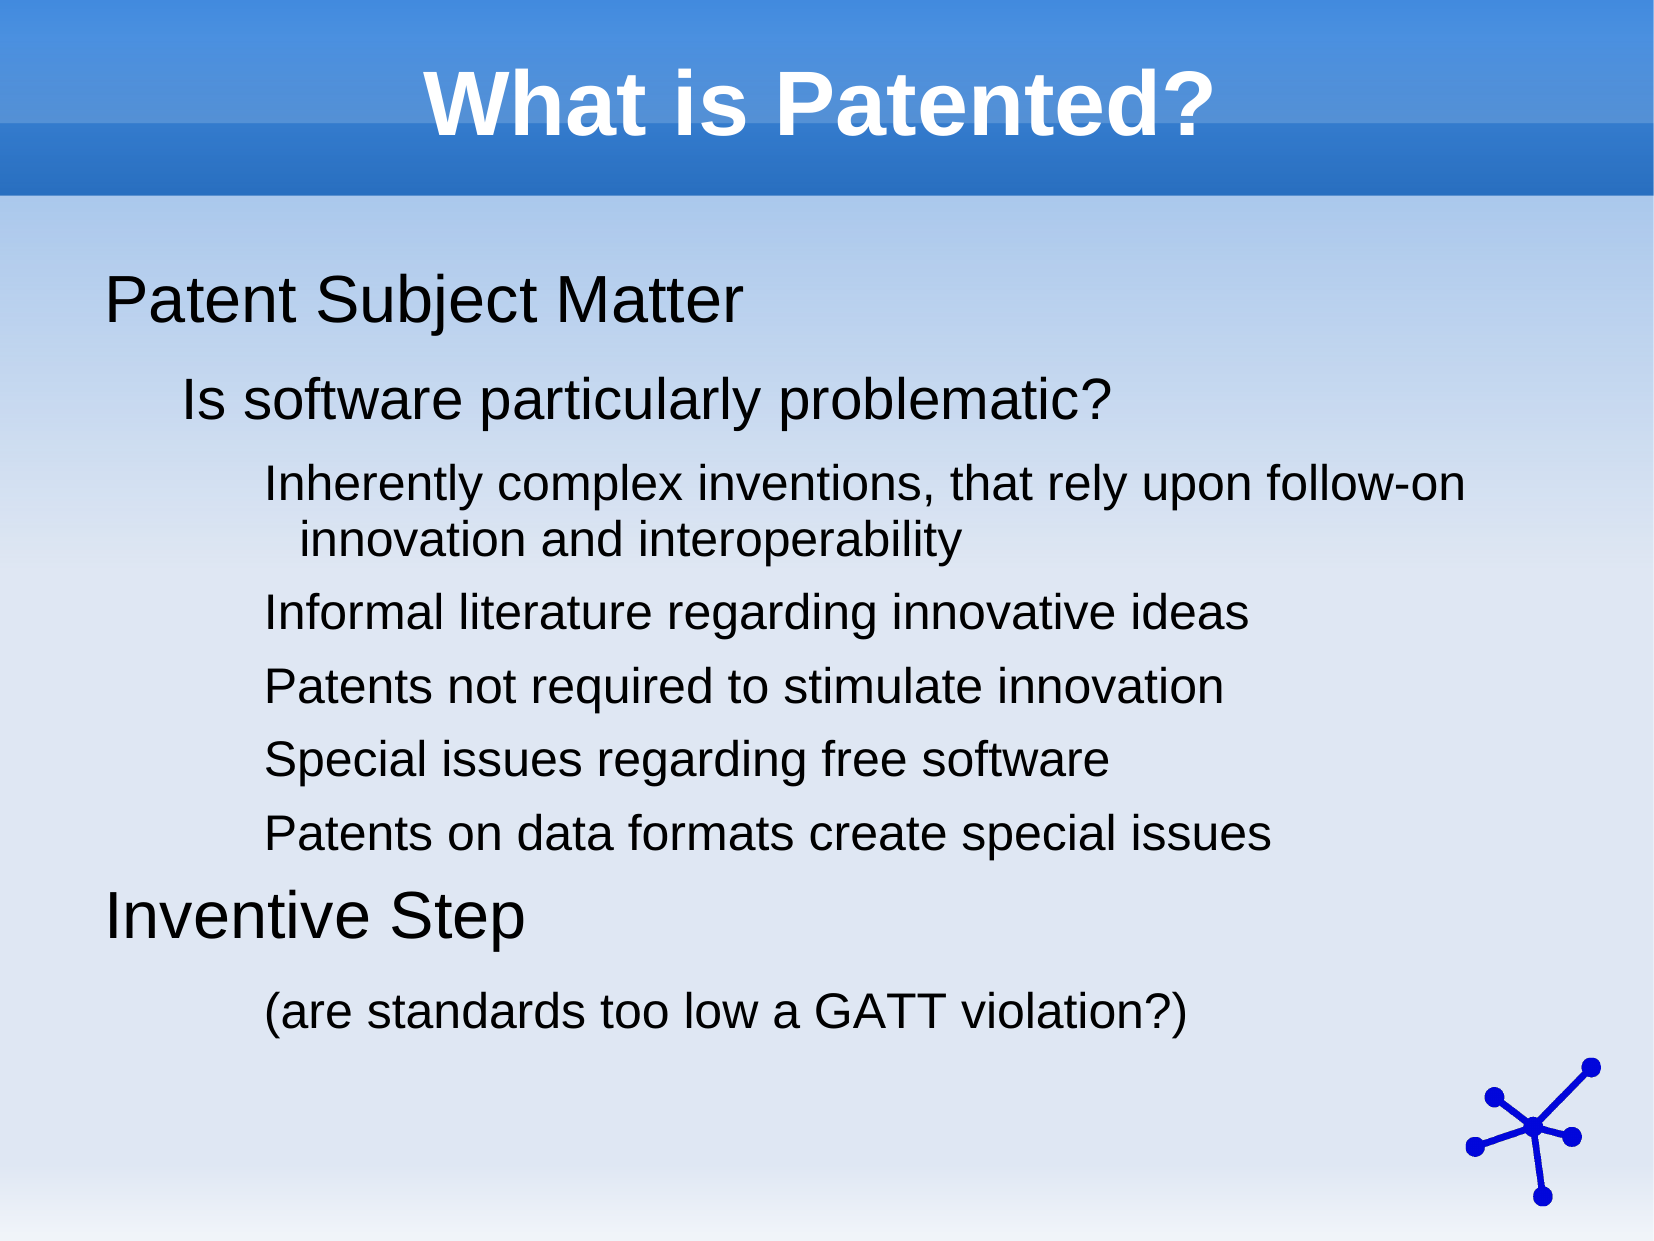

# What is Patented?
Patent Subject Matter
Is software particularly problematic?
Inherently complex inventions, that rely upon follow-on innovation and interoperability
Informal literature regarding innovative ideas
Patents not required to stimulate innovation
Special issues regarding free software
Patents on data formats create special issues
Inventive Step
(are standards too low a GATT violation?)